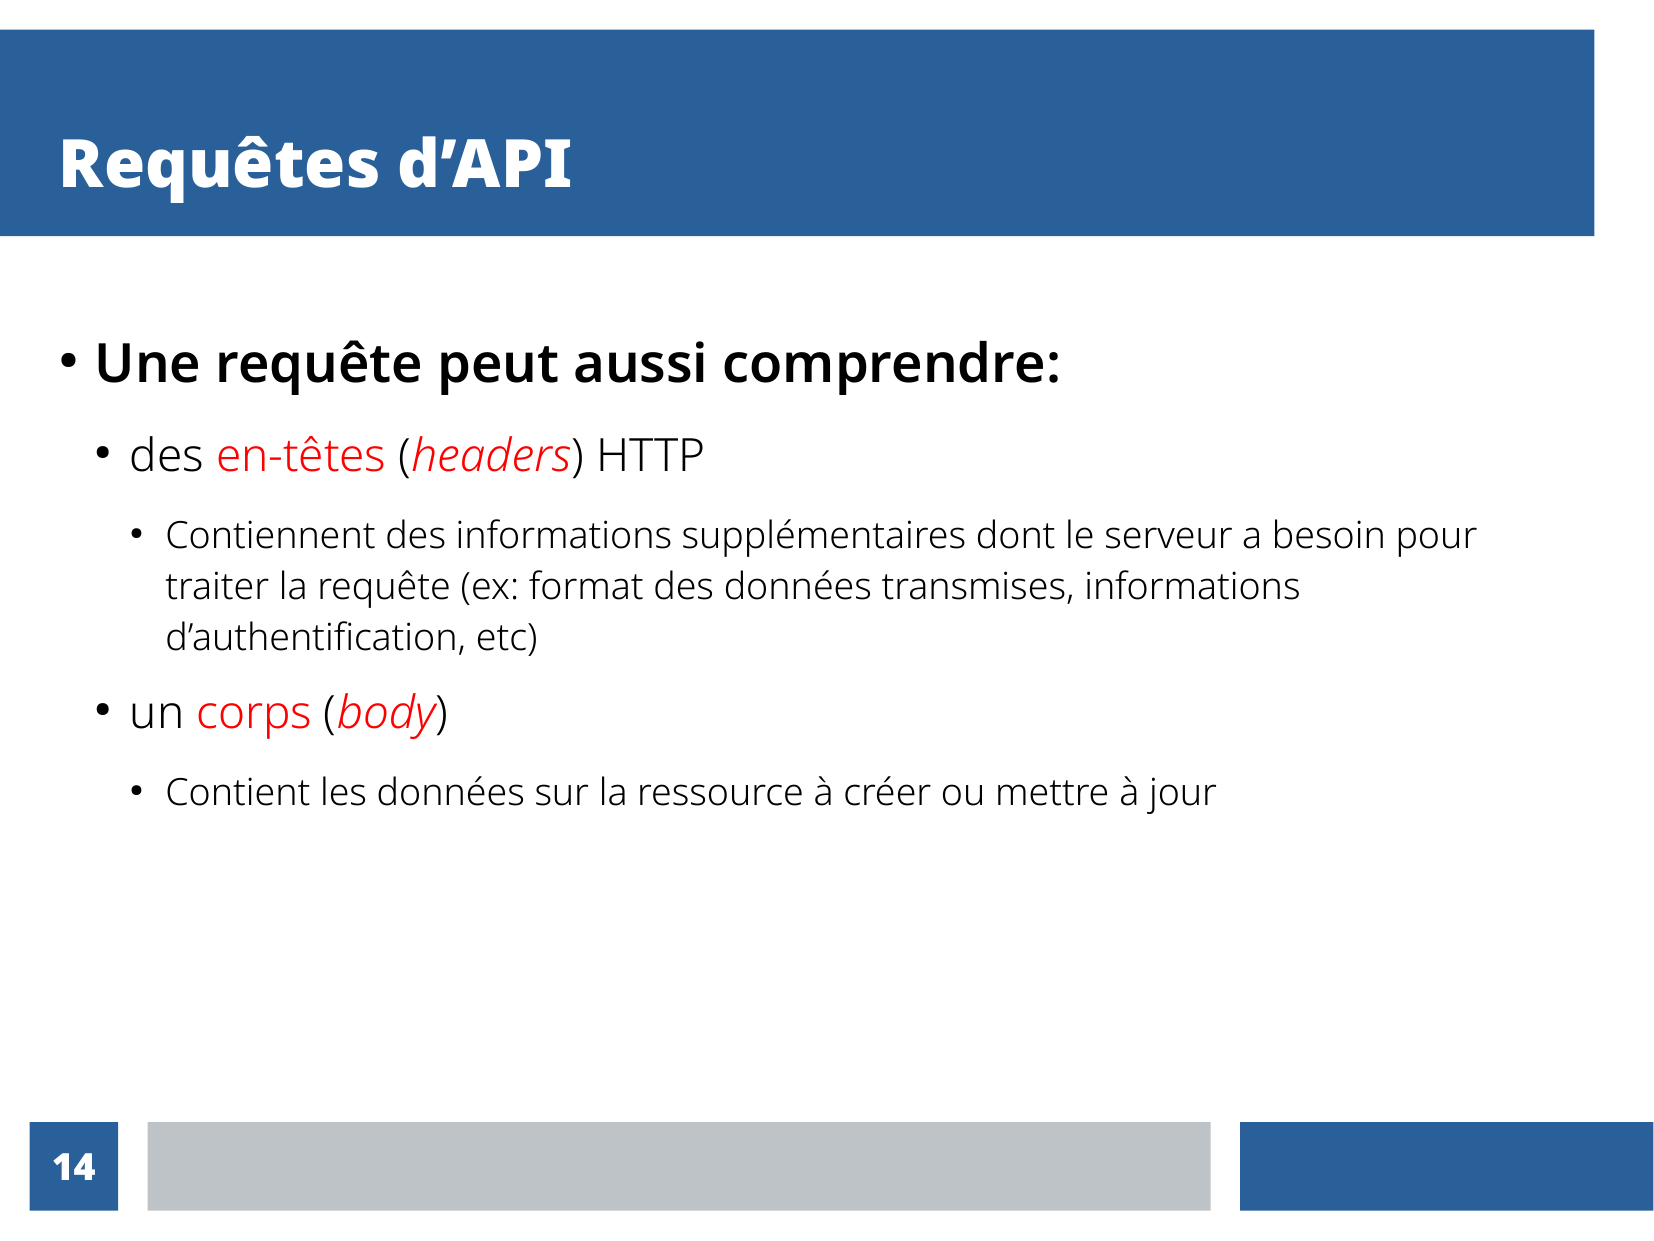

# Requêtes d’API
Une requête peut aussi comprendre:
des en-têtes (headers) HTTP
Contiennent des informations supplémentaires dont le serveur a besoin pour traiter la requête (ex: format des données transmises, informations d’authentification, etc)
un corps (body)
Contient les données sur la ressource à créer ou mettre à jour
14